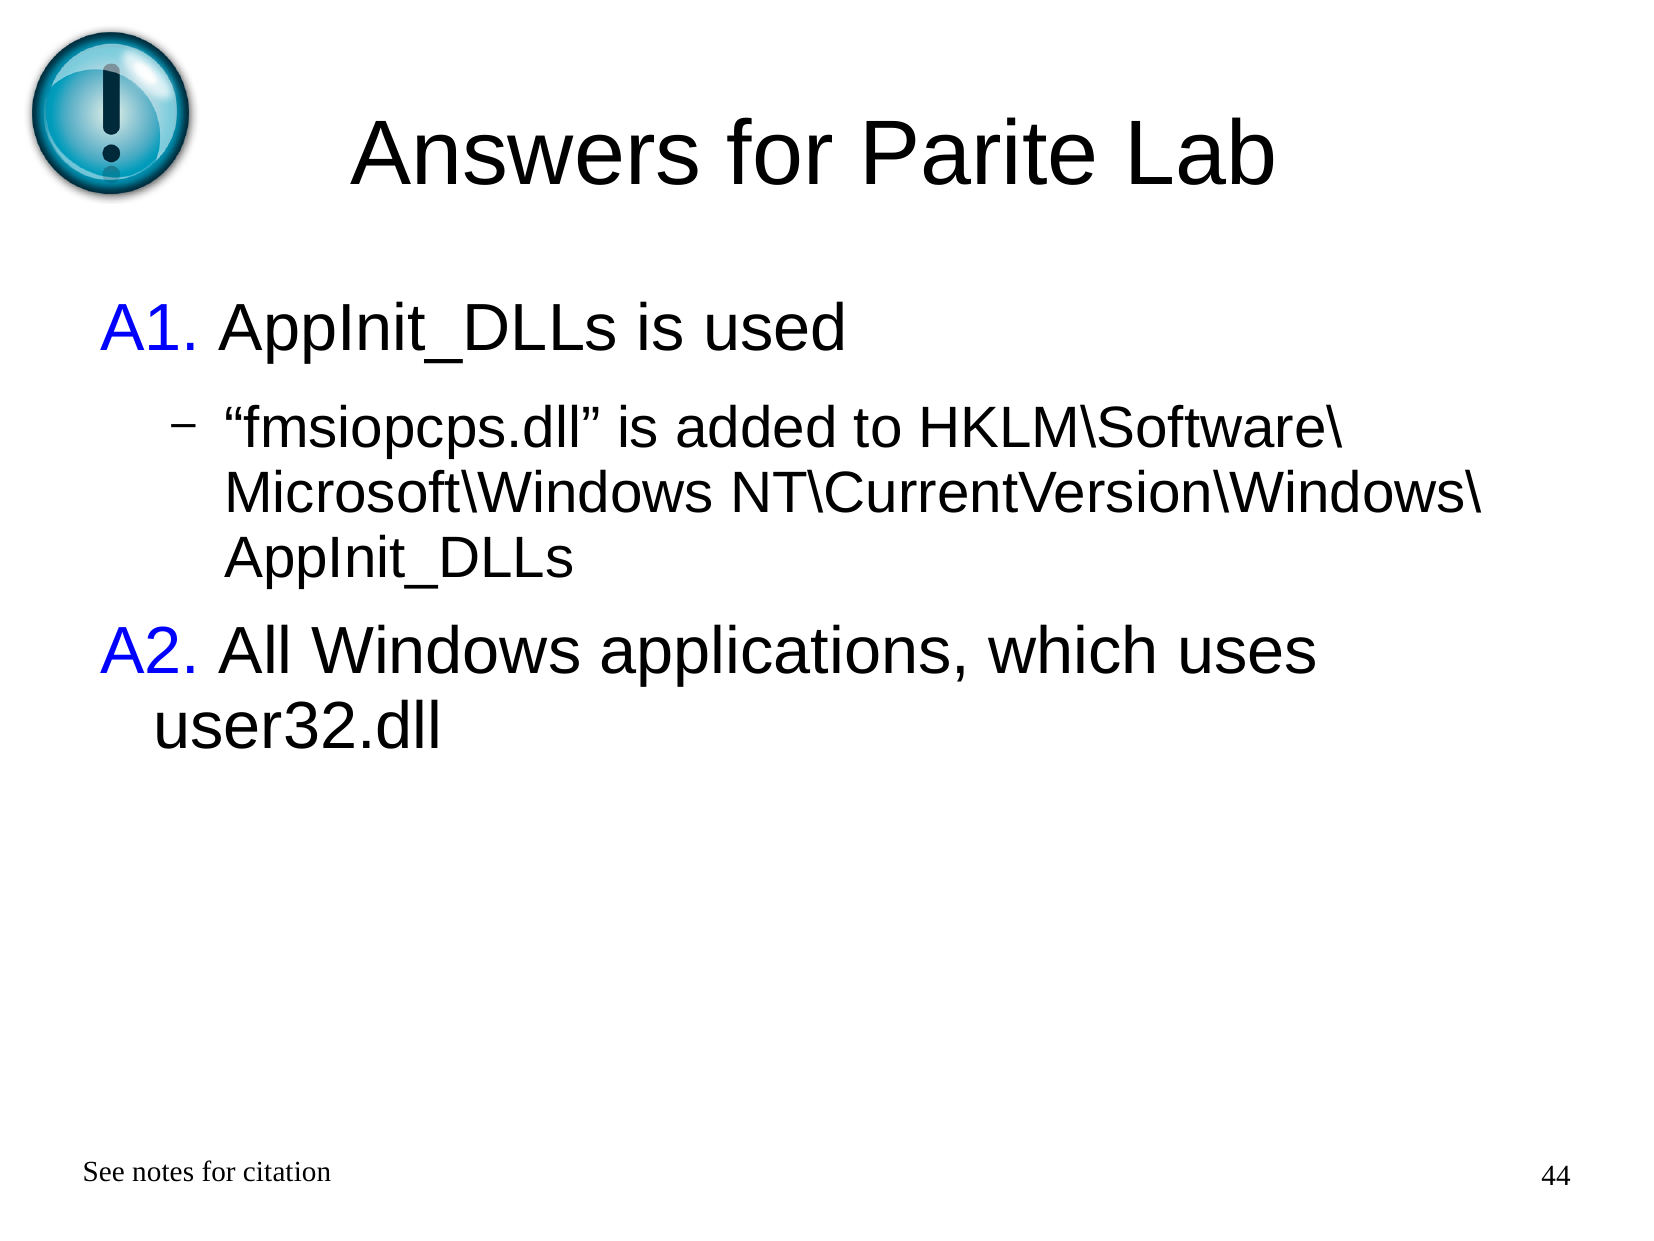

# Answers for Parite Lab
 AppInit_DLLs is used
“fmsiopcps.dll” is added to HKLM\Software\Microsoft\Windows NT\CurrentVersion\Windows\AppInit_DLLs
 All Windows applications, which uses user32.dll
See notes for citation
44